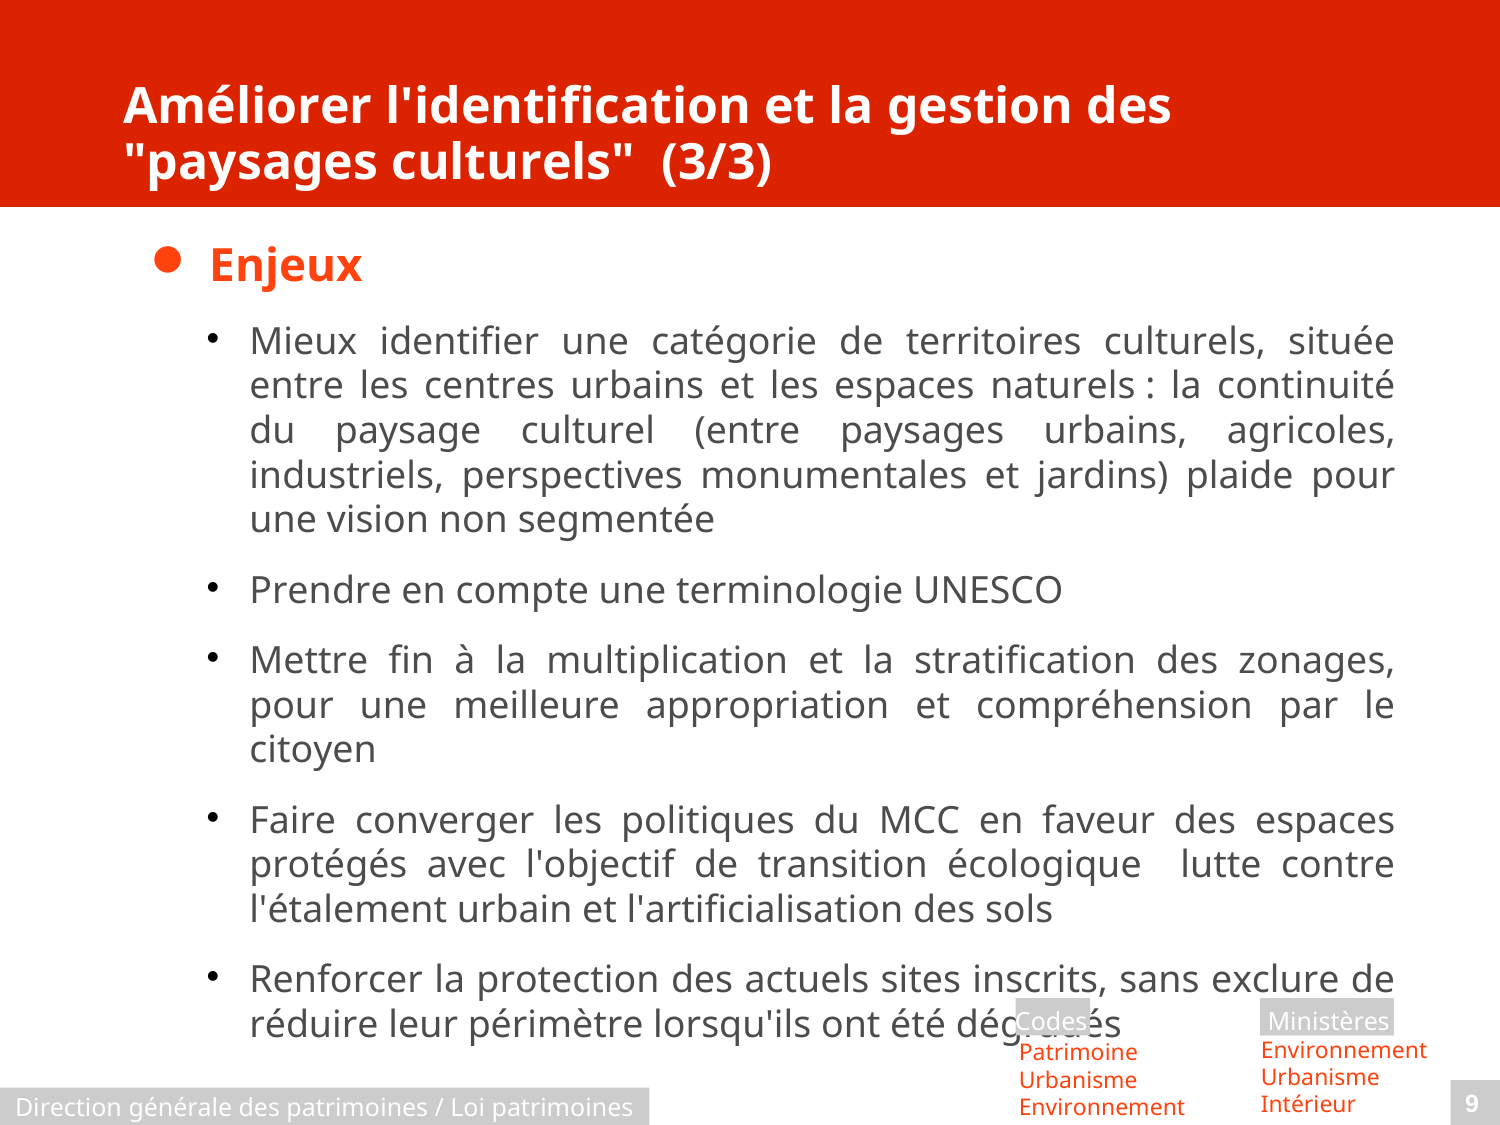

Améliorer l'identification et la gestion des "paysages culturels" (3/3)
# Enjeux
Mieux identifier une catégorie de territoires culturels, située entre les centres urbains et les espaces naturels : la continuité du paysage culturel (entre paysages urbains, agricoles, industriels, perspectives monumentales et jardins) plaide pour une vision non segmentée
Prendre en compte une terminologie UNESCO
Mettre fin à la multiplication et la stratification des zonages, pour une meilleure appropriation et compréhension par le citoyen
Faire converger les politiques du MCC en faveur des espaces protégés avec l'objectif de transition écologique lutte contre l'étalement urbain et l'artificialisation des sols
Renforcer la protection des actuels sites inscrits, sans exclure de réduire leur périmètre lorsqu'ils ont été dégradés
Codes
Ministères
Ministères
Environnement
Urbanisme
Intérieur
Patrimoine
Urbanisme
Environnement